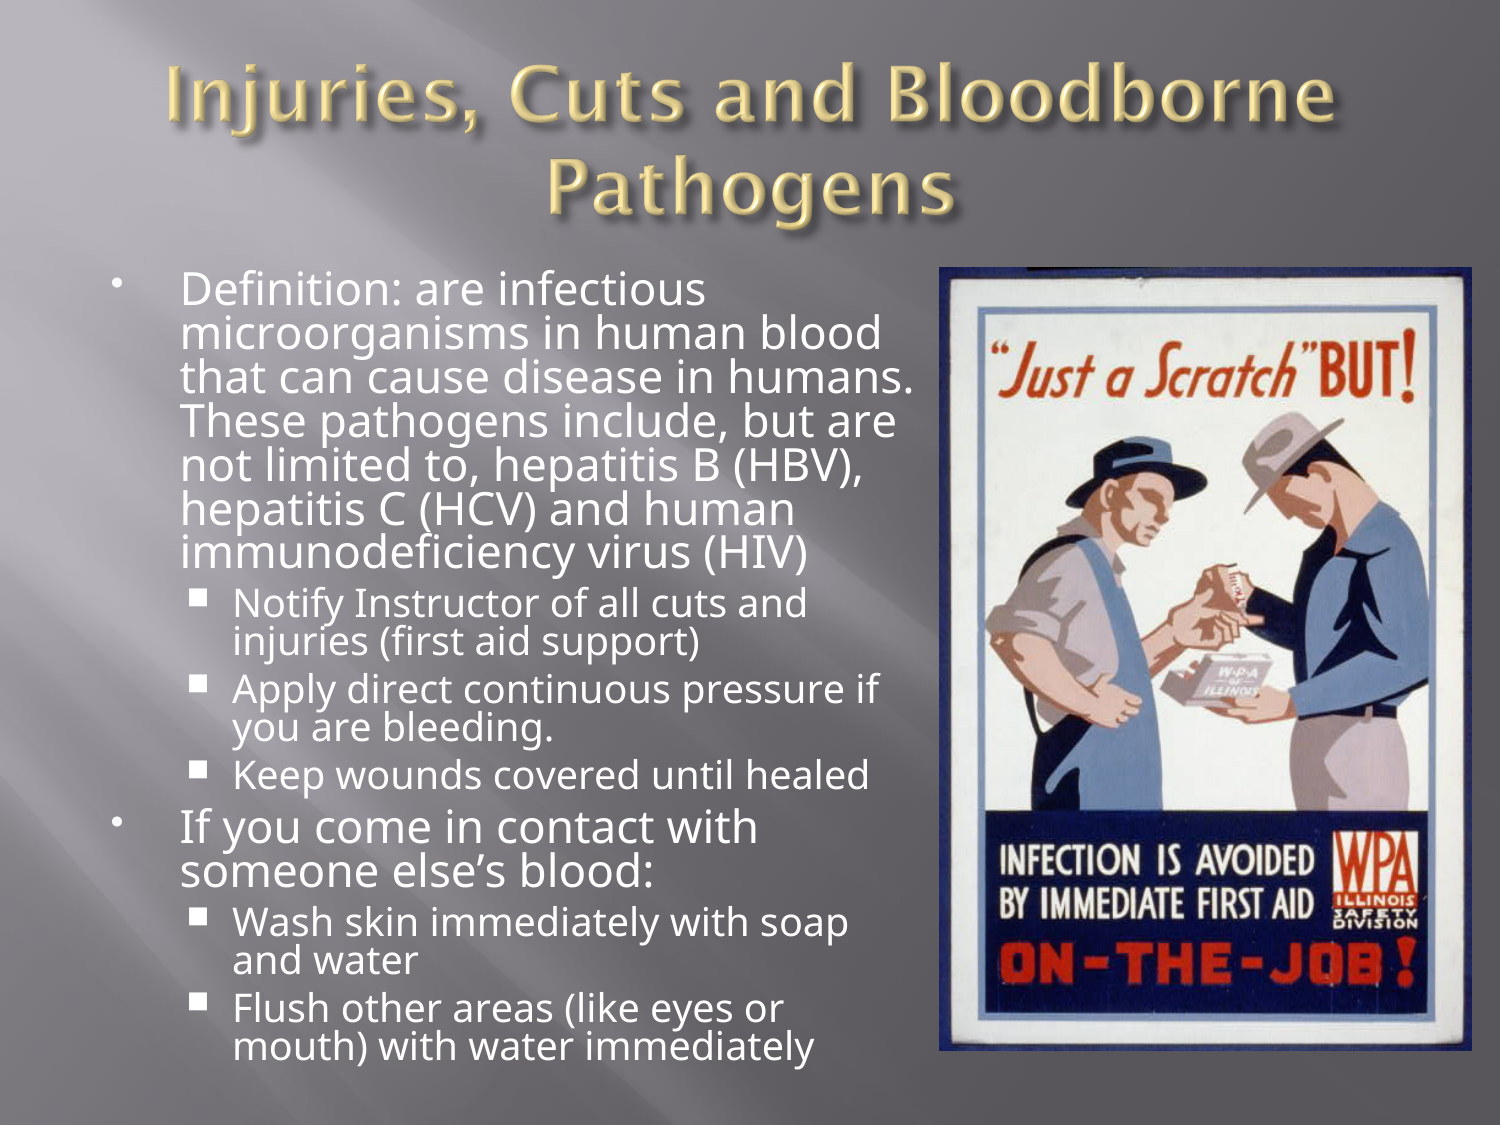

# Definition: are infectious microorganisms in human blood that can cause disease in humans. These pathogens include, but are not limited to, hepatitis B (HBV), hepatitis C (HCV) and human immunodeficiency virus (HIV)
Notify Instructor of all cuts and injuries (first aid support)
Apply direct continuous pressure if you are bleeding.
Keep wounds covered until healed
If you come in contact with someone else’s blood:
Wash skin immediately with soap and water
Flush other areas (like eyes or mouth) with water immediately